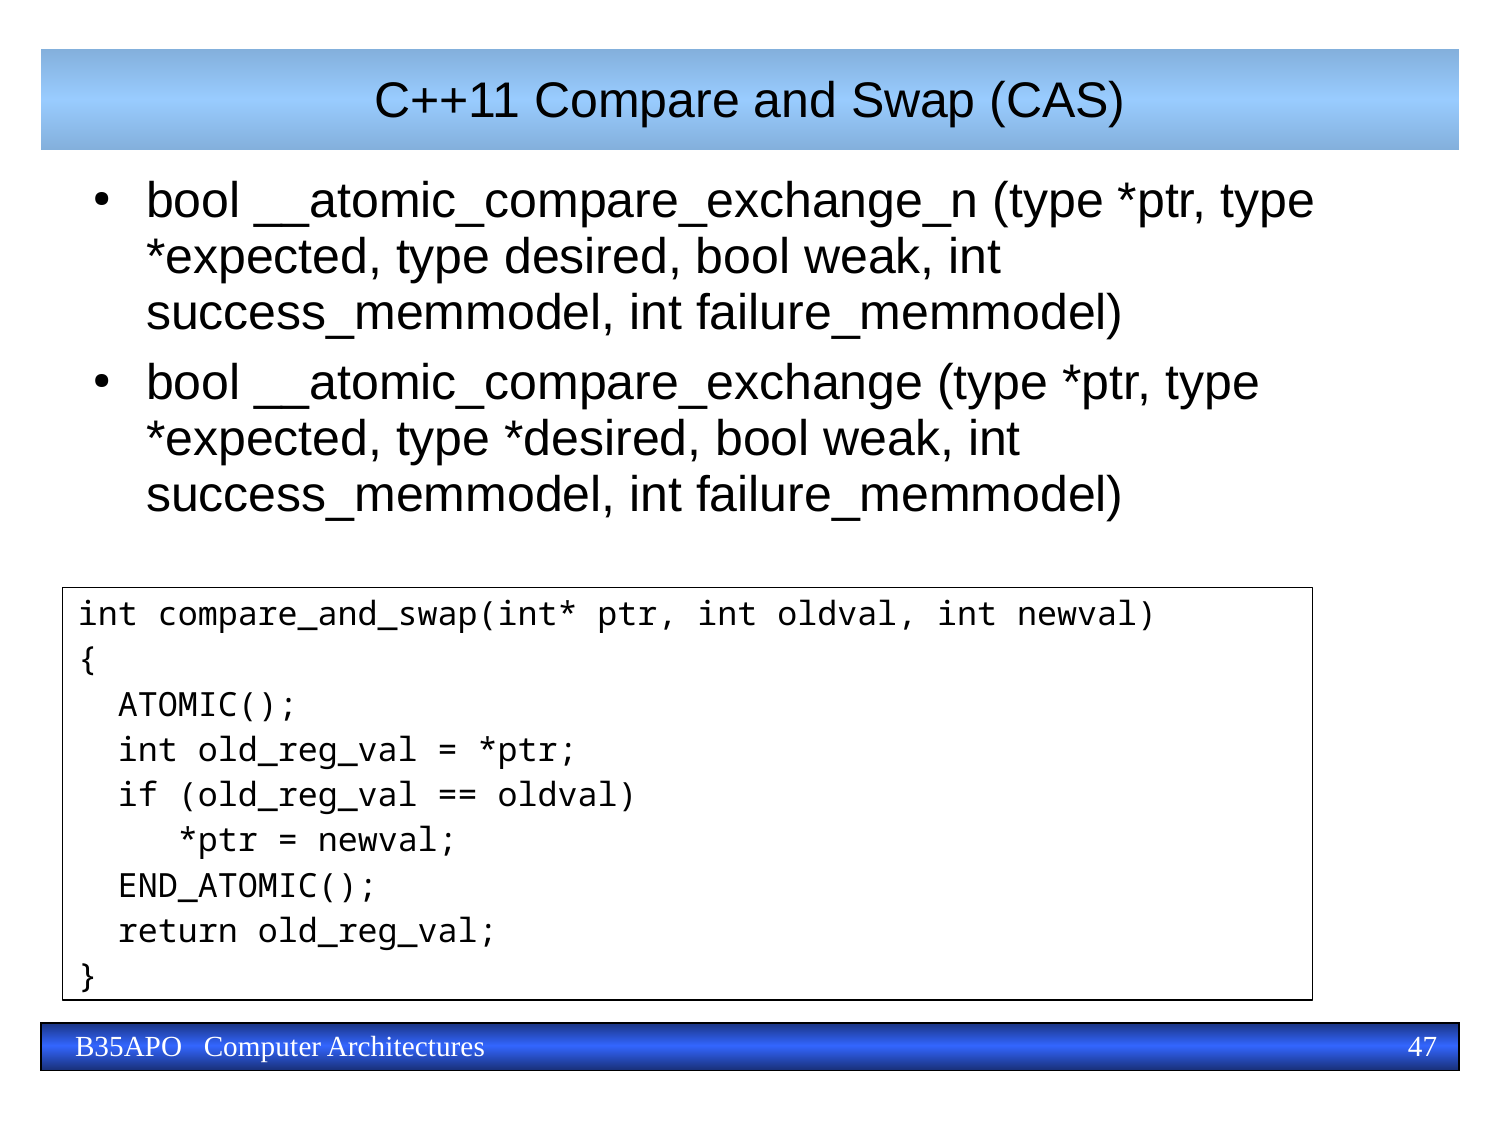

# C++11 Compare and Swap (CAS)
bool __atomic_compare_exchange_n (type *ptr, type *expected, type desired, bool weak, int success_memmodel, int failure_memmodel)
bool __atomic_compare_exchange (type *ptr, type *expected, type *desired, bool weak, int success_memmodel, int failure_memmodel)
int compare_and_swap(int* ptr, int oldval, int newval)
{
 ATOMIC();
 int old_reg_val = *ptr;
 if (old_reg_val == oldval)
 *ptr = newval;
 END_ATOMIC();
 return old_reg_val;
}
B35APO Computer Architectures
47